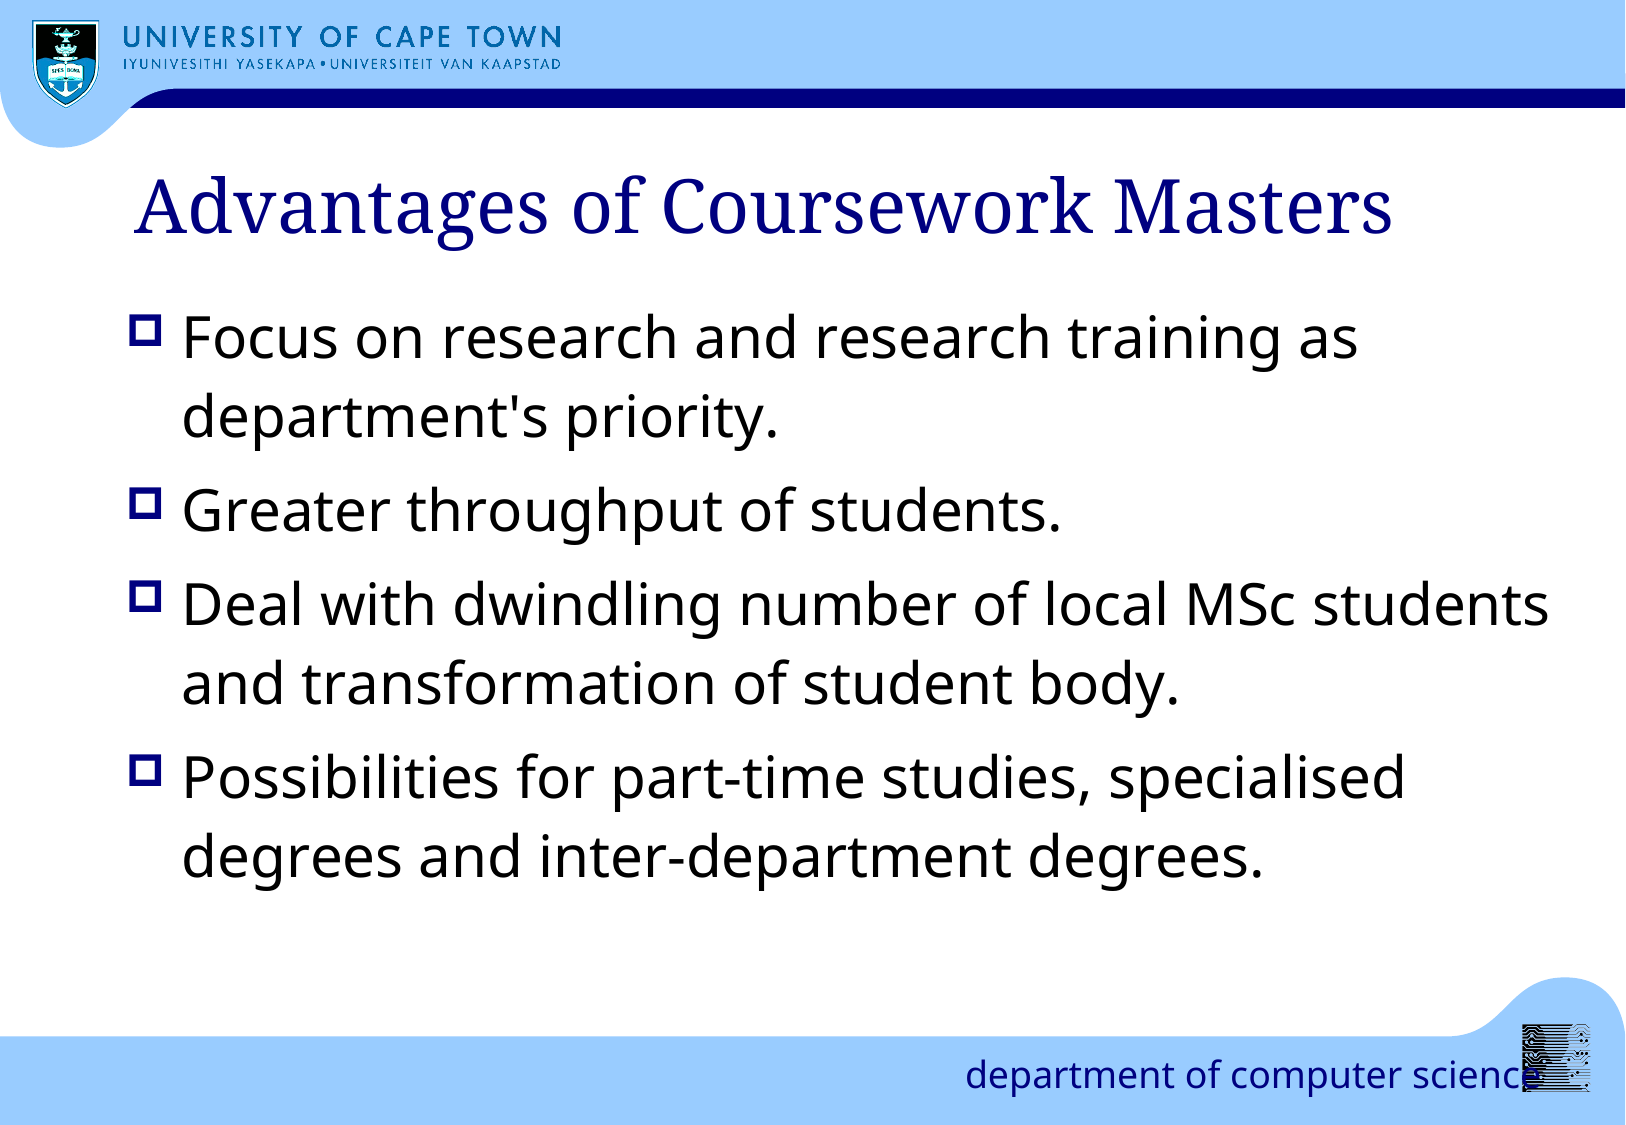

# Advantages of Coursework Masters
Focus on research and research training as department's priority.
Greater throughput of students.
Deal with dwindling number of local MSc students and transformation of student body.
Possibilities for part-time studies, specialised degrees and inter-department degrees.